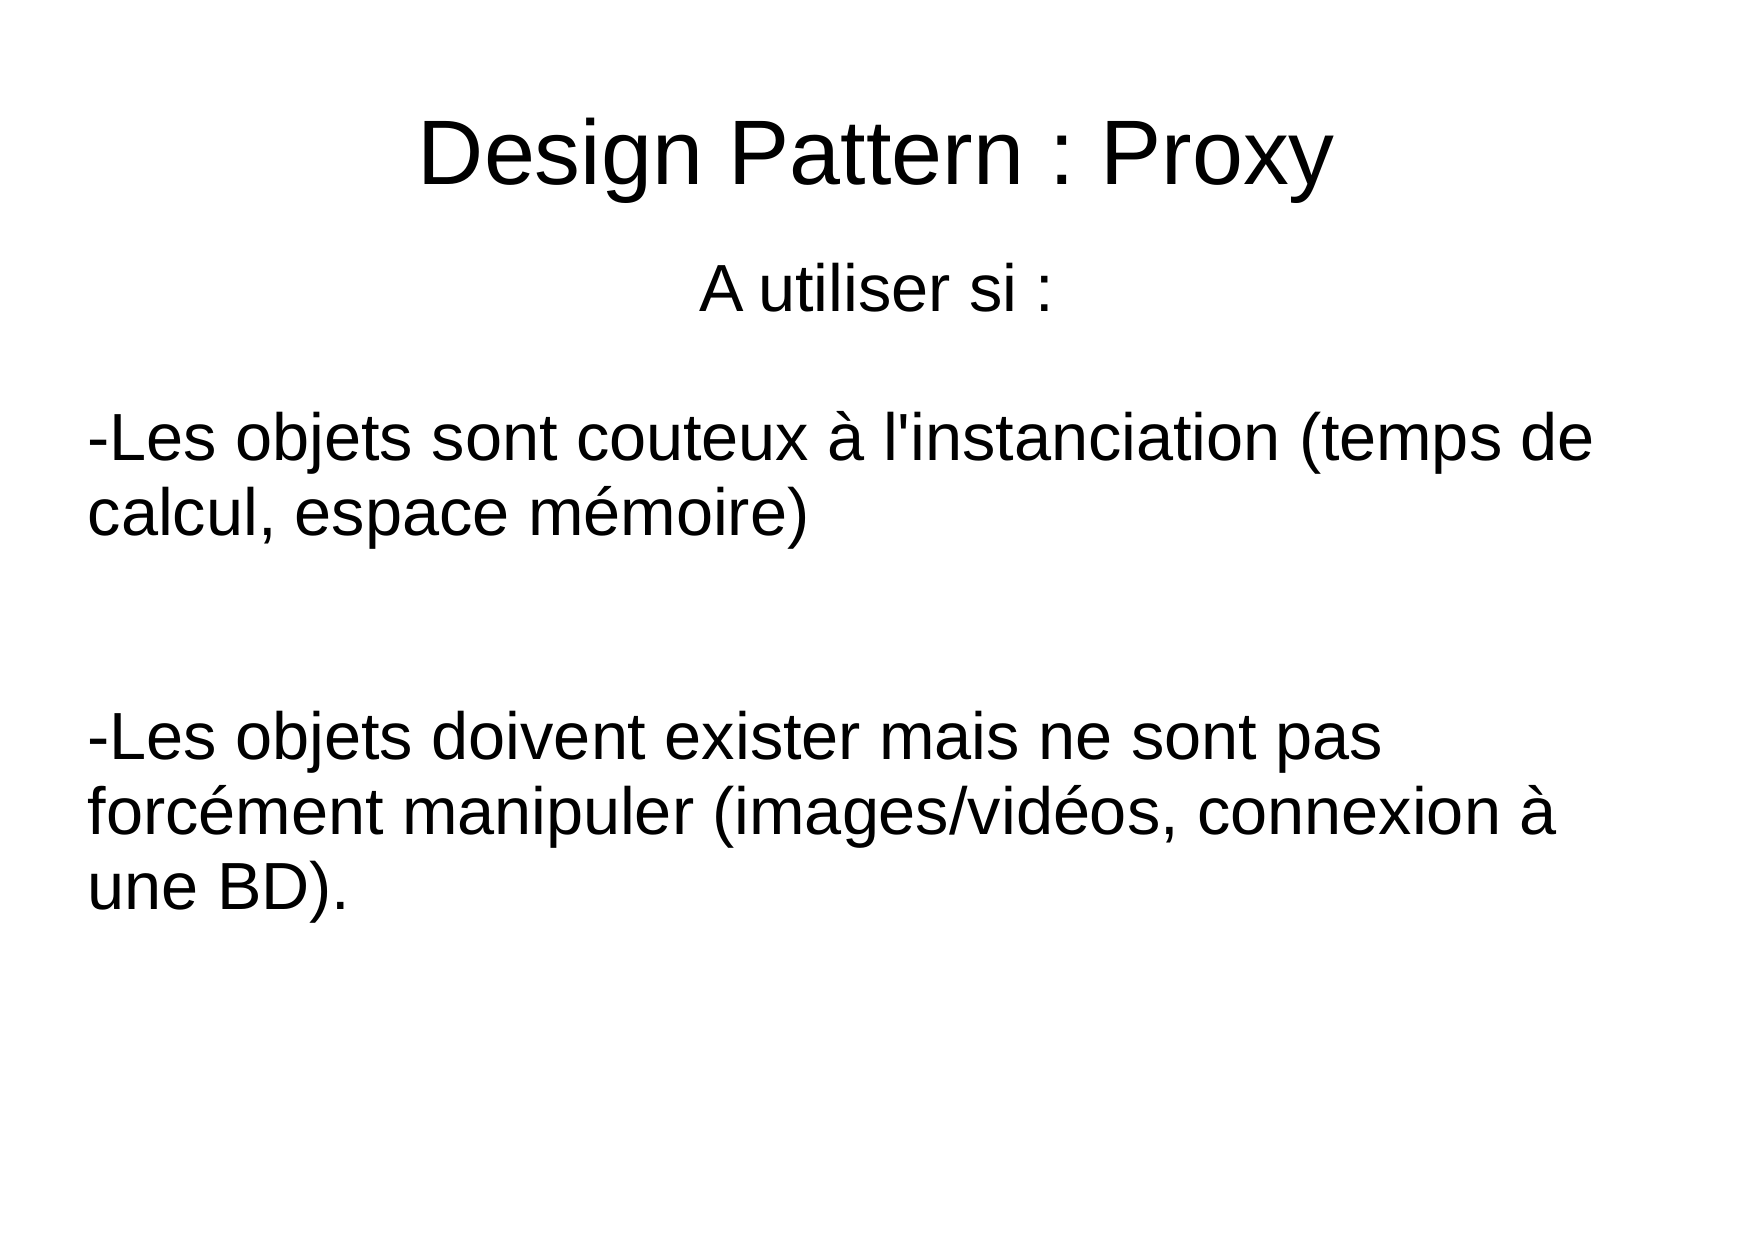

# Design Pattern : Proxy
A utiliser si :
-Les objets sont couteux à l'instanciation (temps de calcul, espace mémoire)
-Les objets doivent exister mais ne sont pas forcément manipuler (images/vidéos, connexion à une BD).